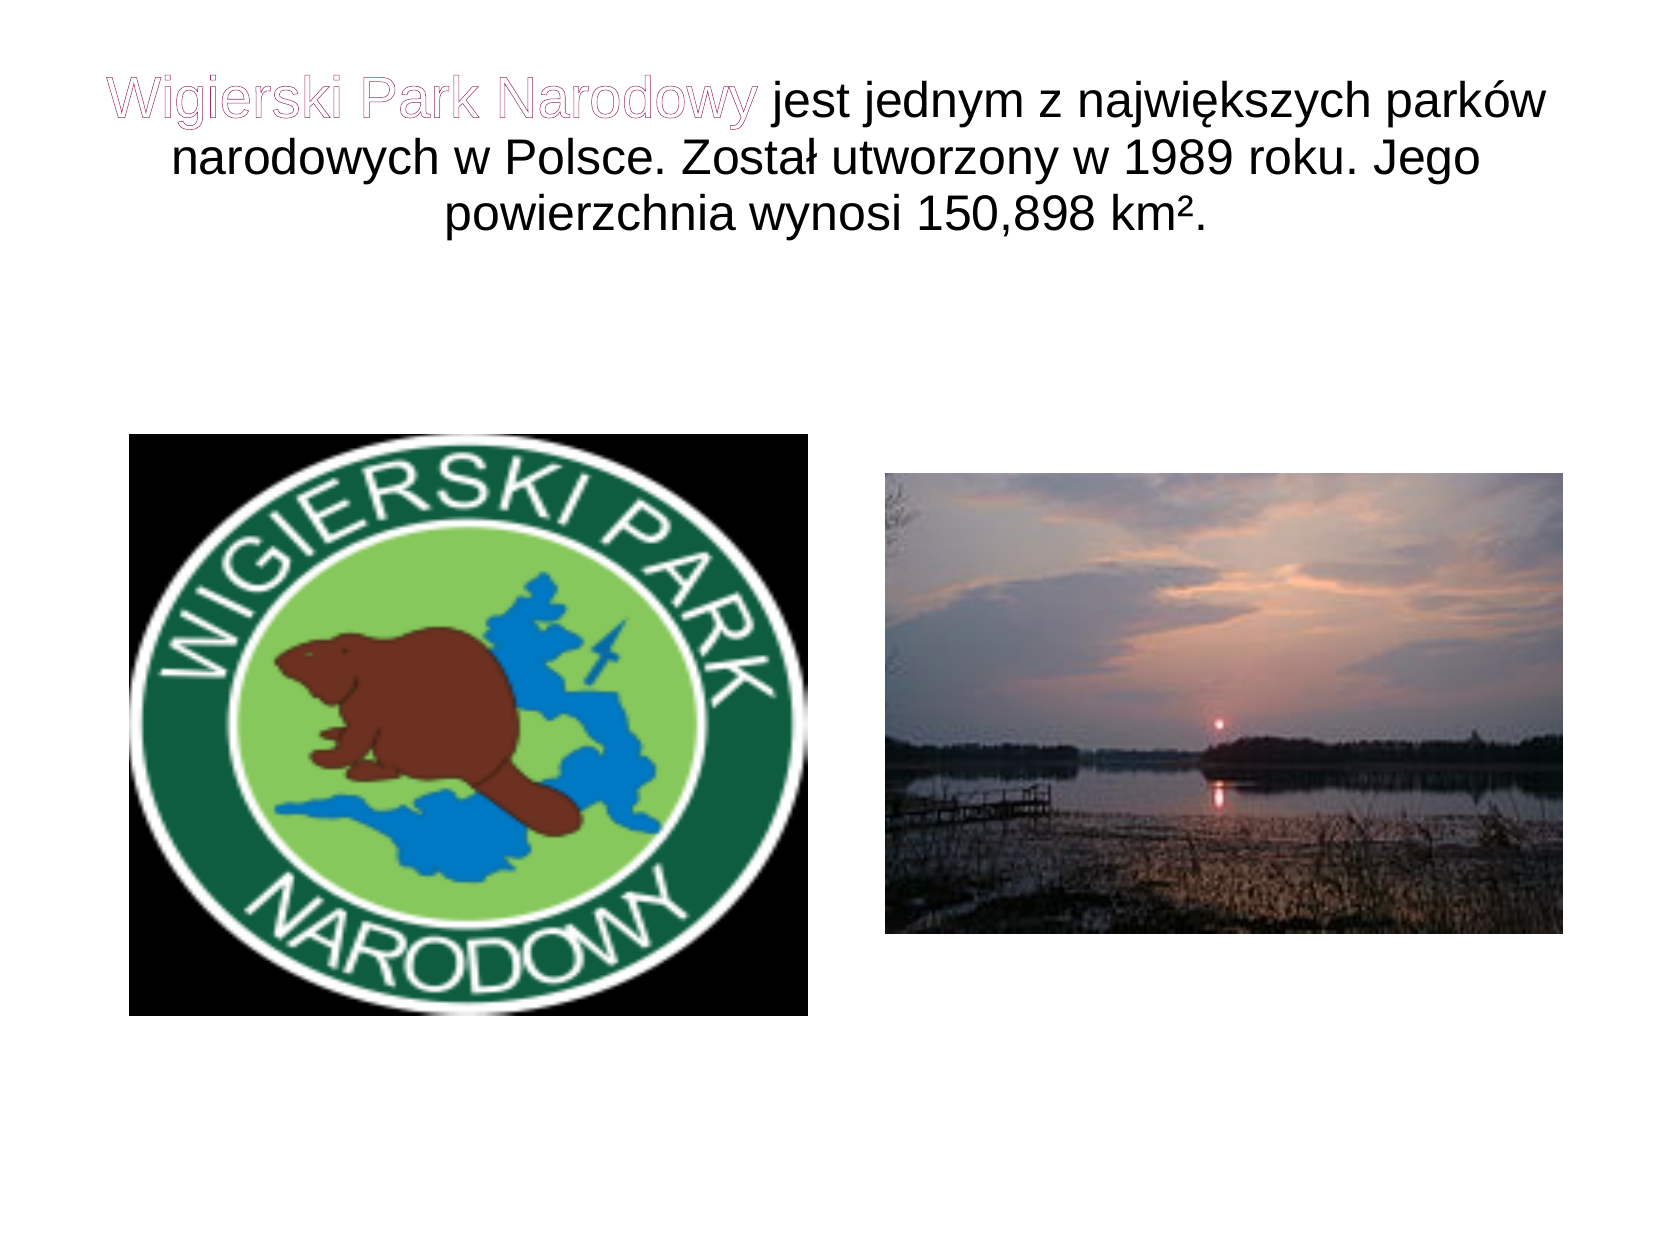

# Wigierski Park Narodowy jest jednym z największych parków narodowych w Polsce. Został utworzony w 1989 roku. Jego powierzchnia wynosi 150,898 km².